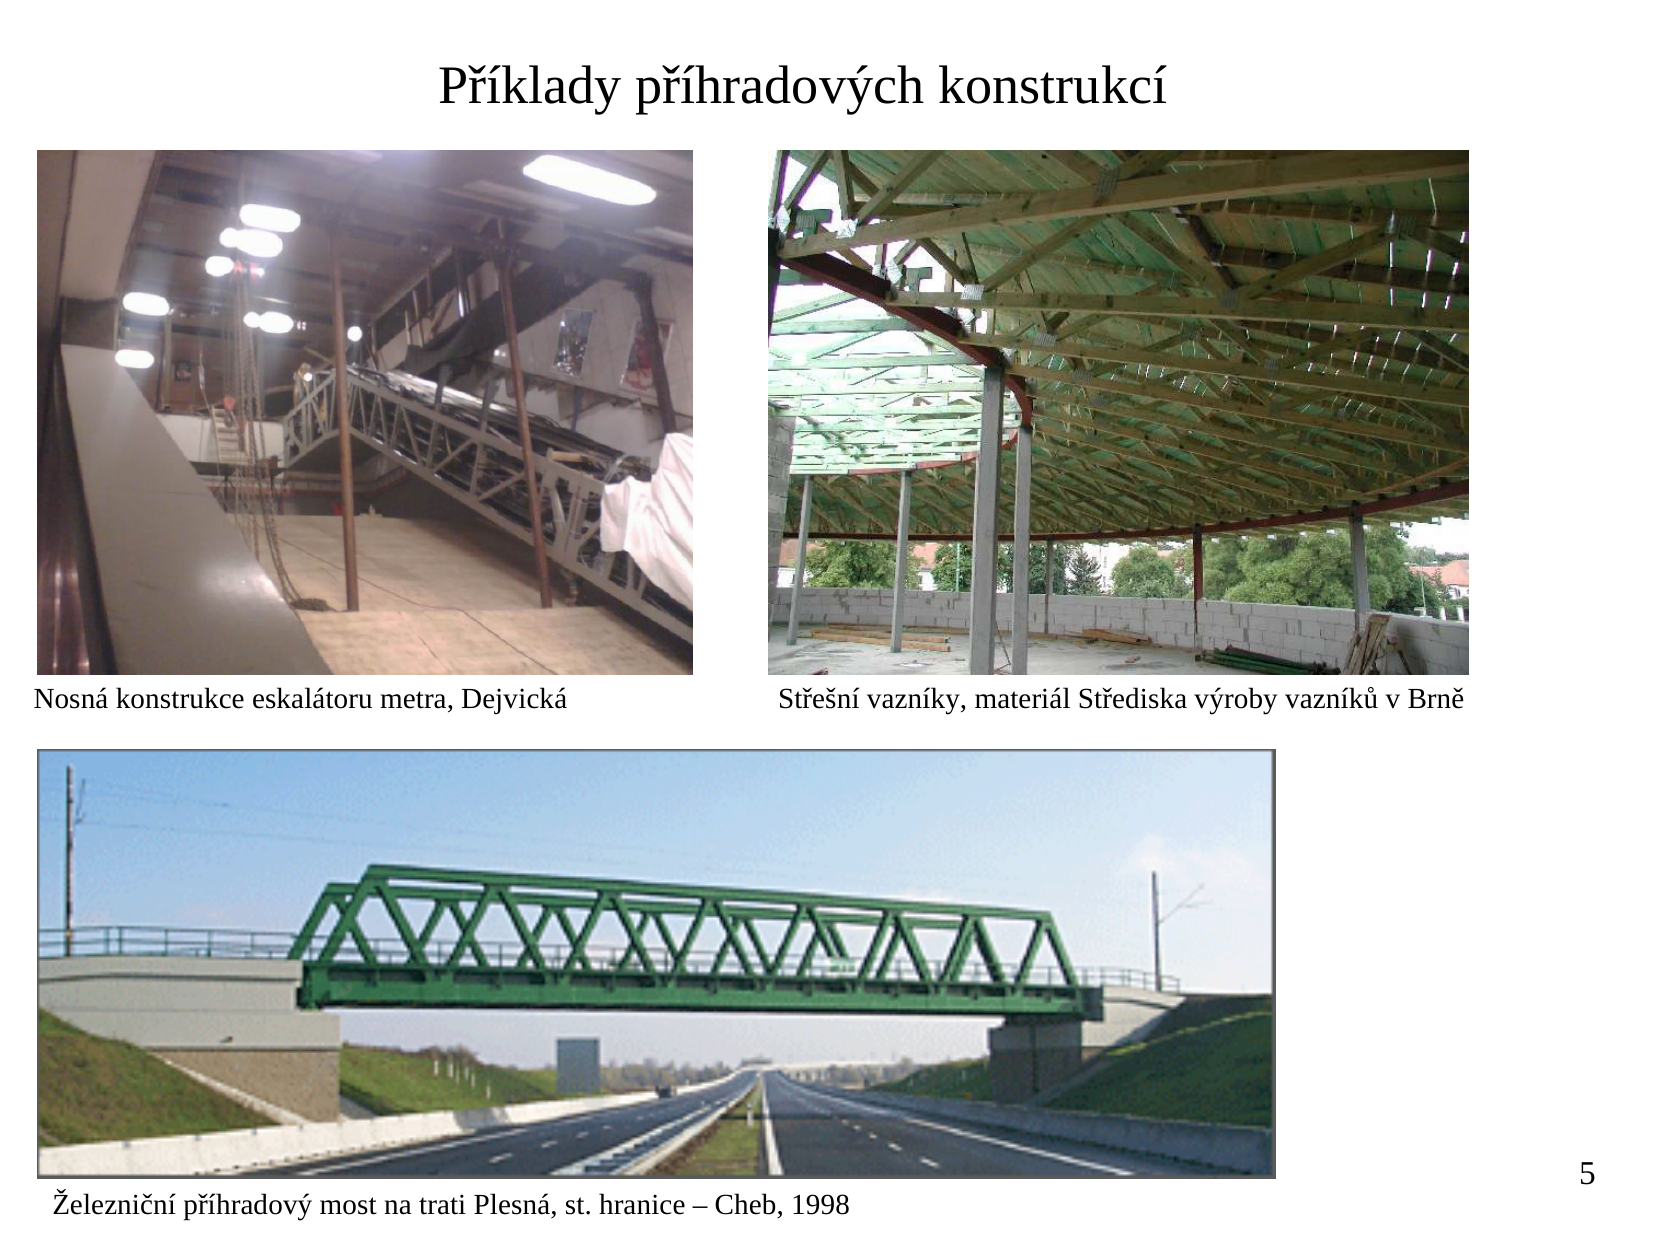

# Příklady příhradových konstrukcí
Nosná konstrukce eskalátoru metra, Dejvická
Střešní vazníky, materiál Střediska výroby vazníků v Brně
5
Železniční příhradový most na trati Plesná, st. hranice – Cheb, 1998